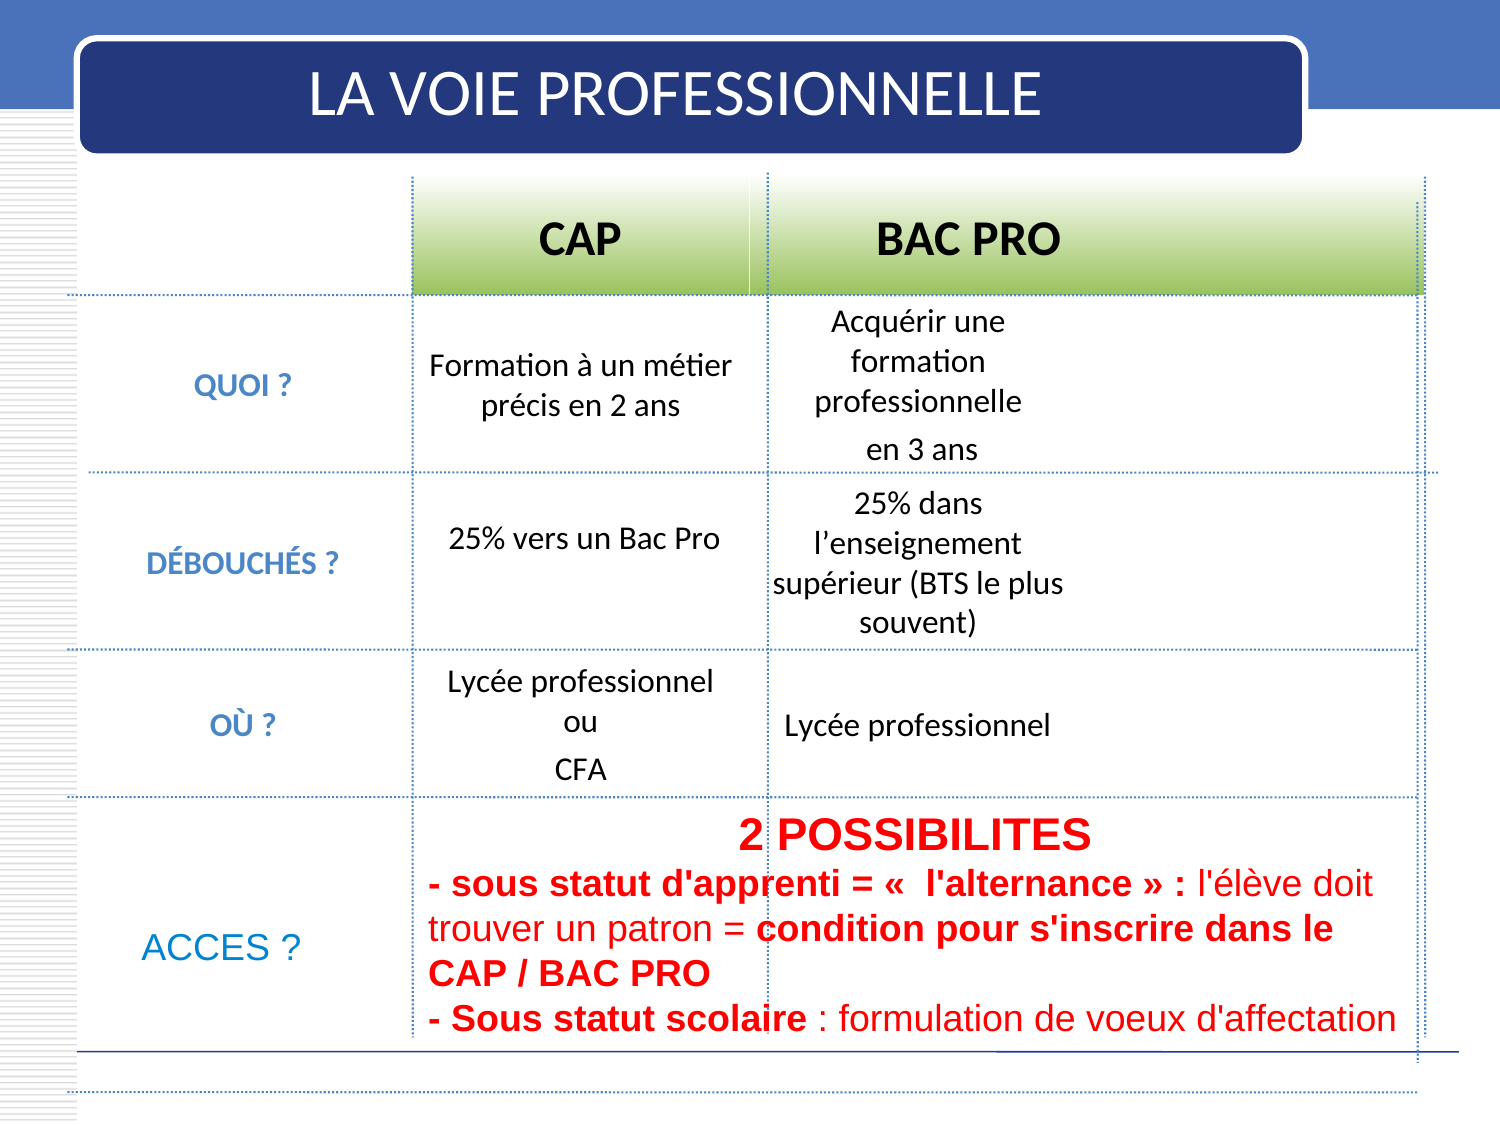

LA VOIE PROFESSIONNELLE
CAP
 BAC PRO
QUOI ?
Formation à un métier précis en 2 ans
Acquérir une formation professionnelle
 en 3 ans
DÉBOUCHÉS ?
 25% vers un Bac Pro
25% dans l’enseignement supérieur (BTS le plus souvent)
OÙ ?
Lycée professionnel ou
CFA
Lycée professionnel
2 POSSIBILITES
- sous statut d'apprenti = «  l'alternance » : l'élève doit trouver un patron = condition pour s'inscrire dans le CAP / BAC PRO
- Sous statut scolaire : formulation de voeux d'affectation
ACCES ?